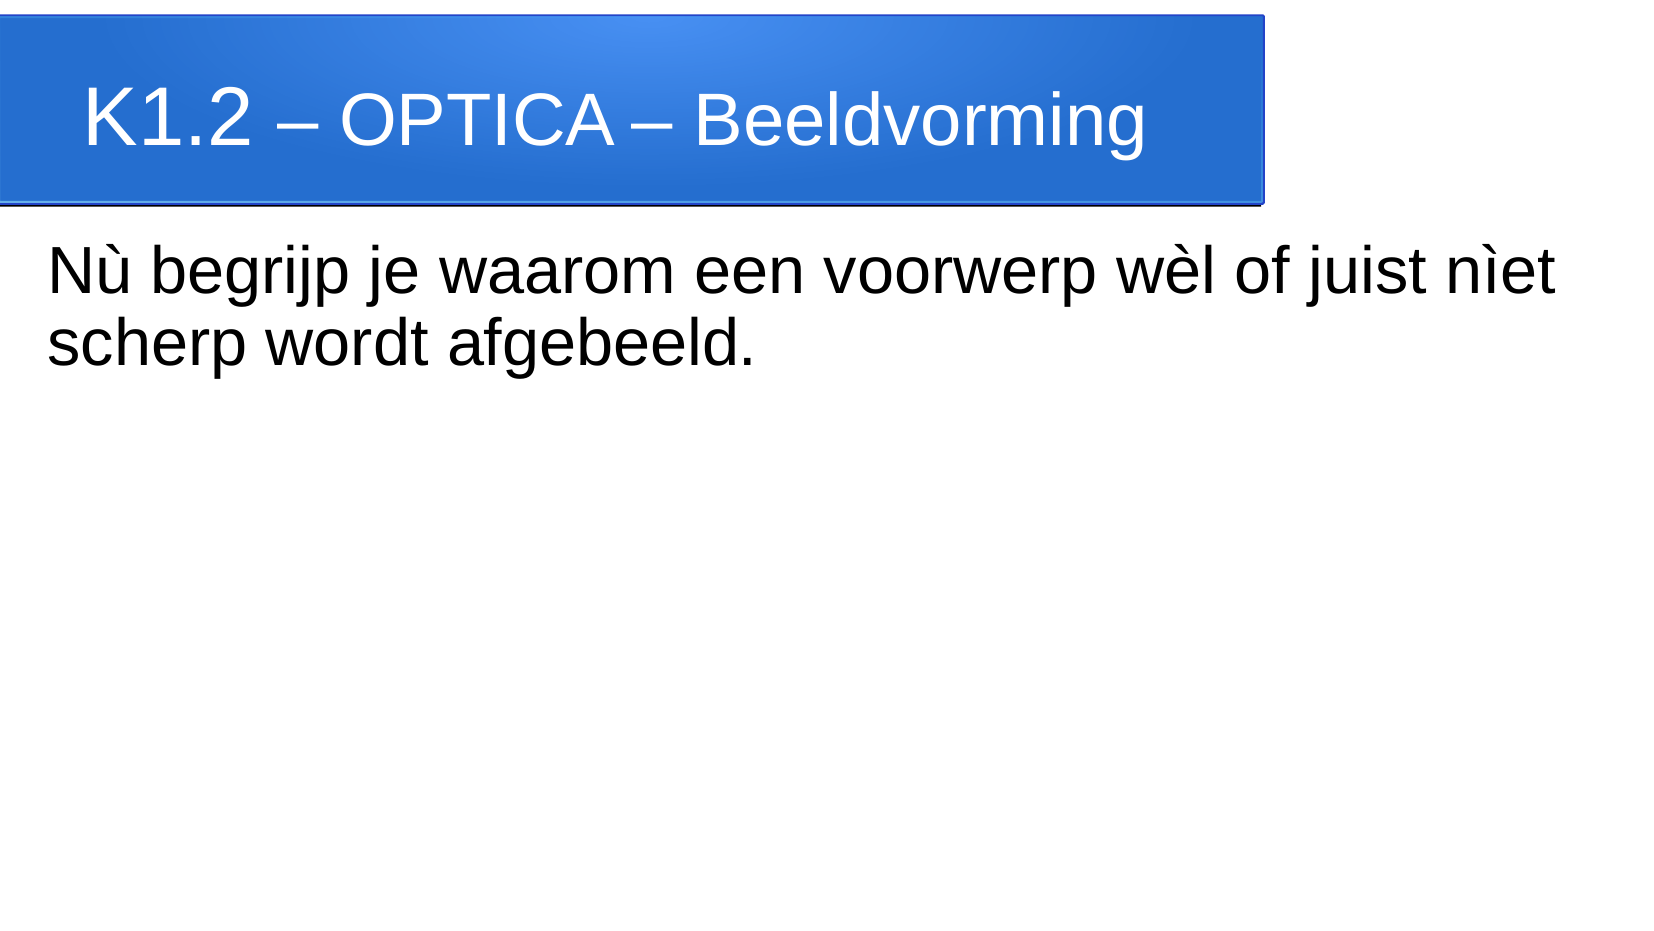

# K1.2 – OPTICA – Beeldvorming
Nù begrijp je waarom een voorwerp wèl of juist nìet scherp wordt afgebeeld.